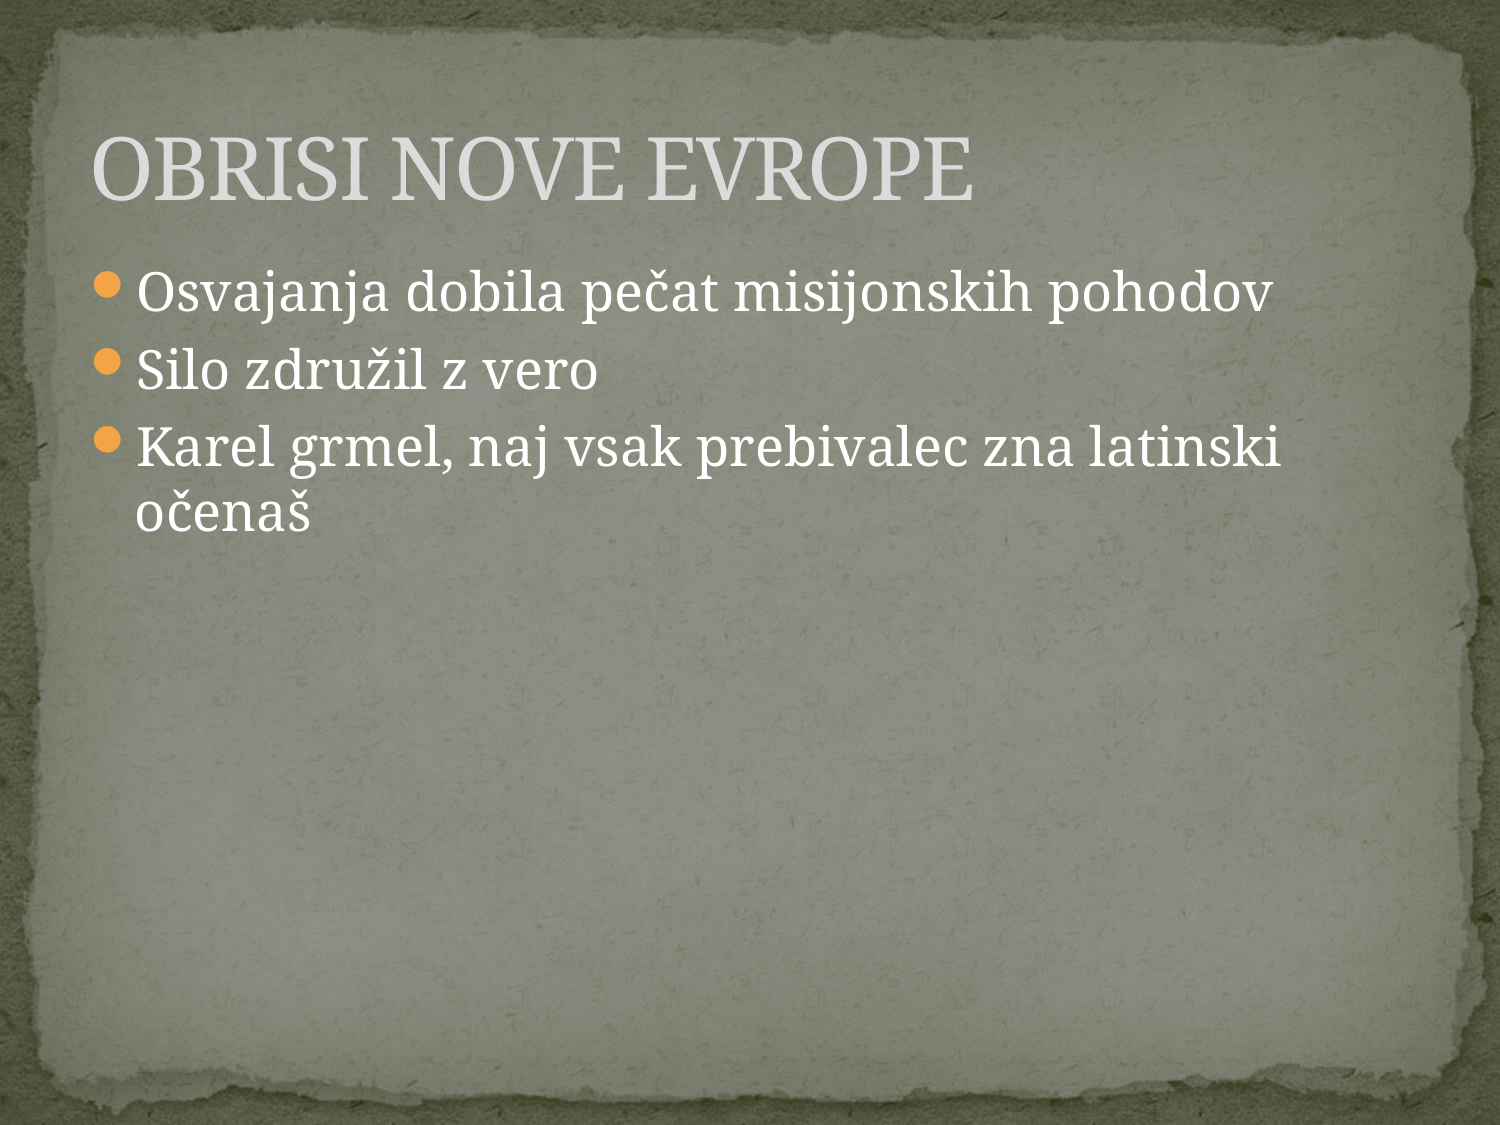

OBRISI NOVE EVROPE
# Osvajanja dobila pečat misijonskih pohodov
Silo združil z vero
Karel grmel, naj vsak prebivalec zna latinski očenaš